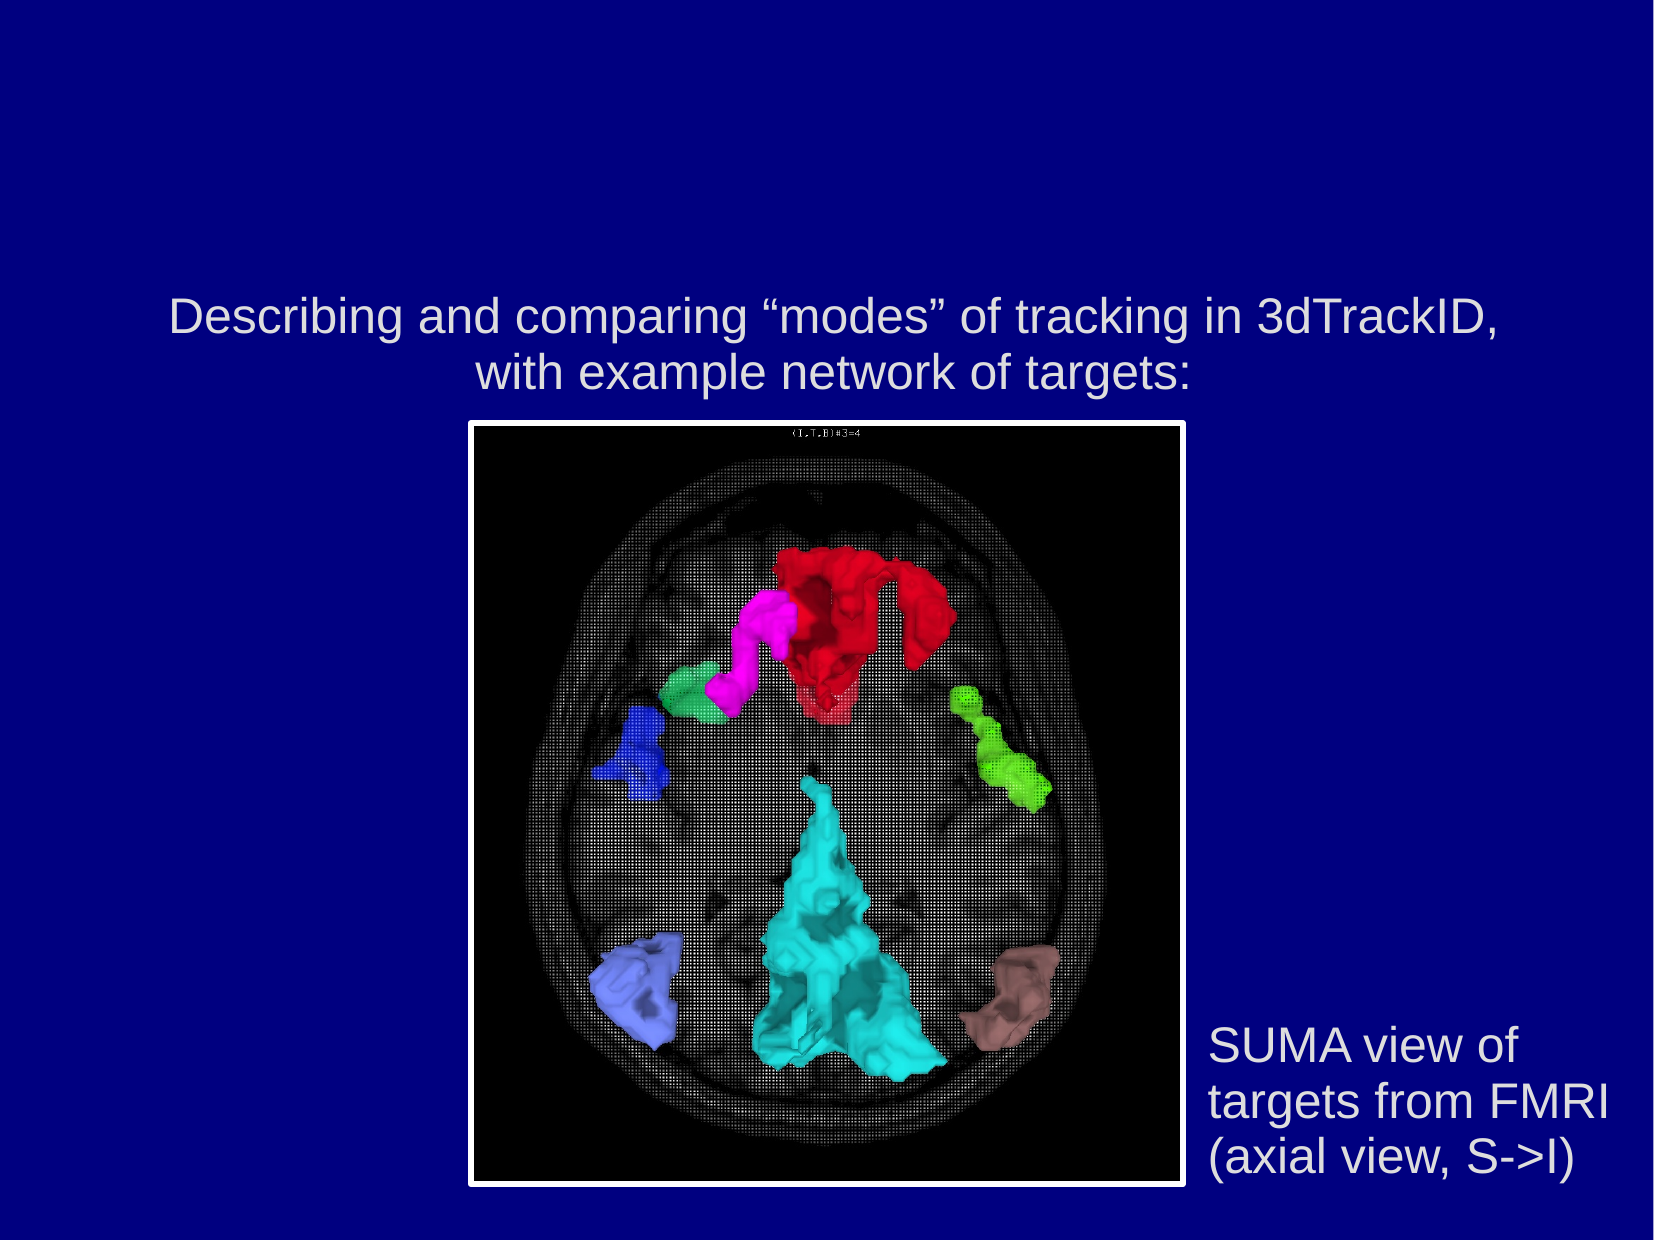

Describing and comparing “modes” of tracking in 3dTrackID,
with example network of targets:
SUMA view of
targets from FMRI
(axial view, S->I)